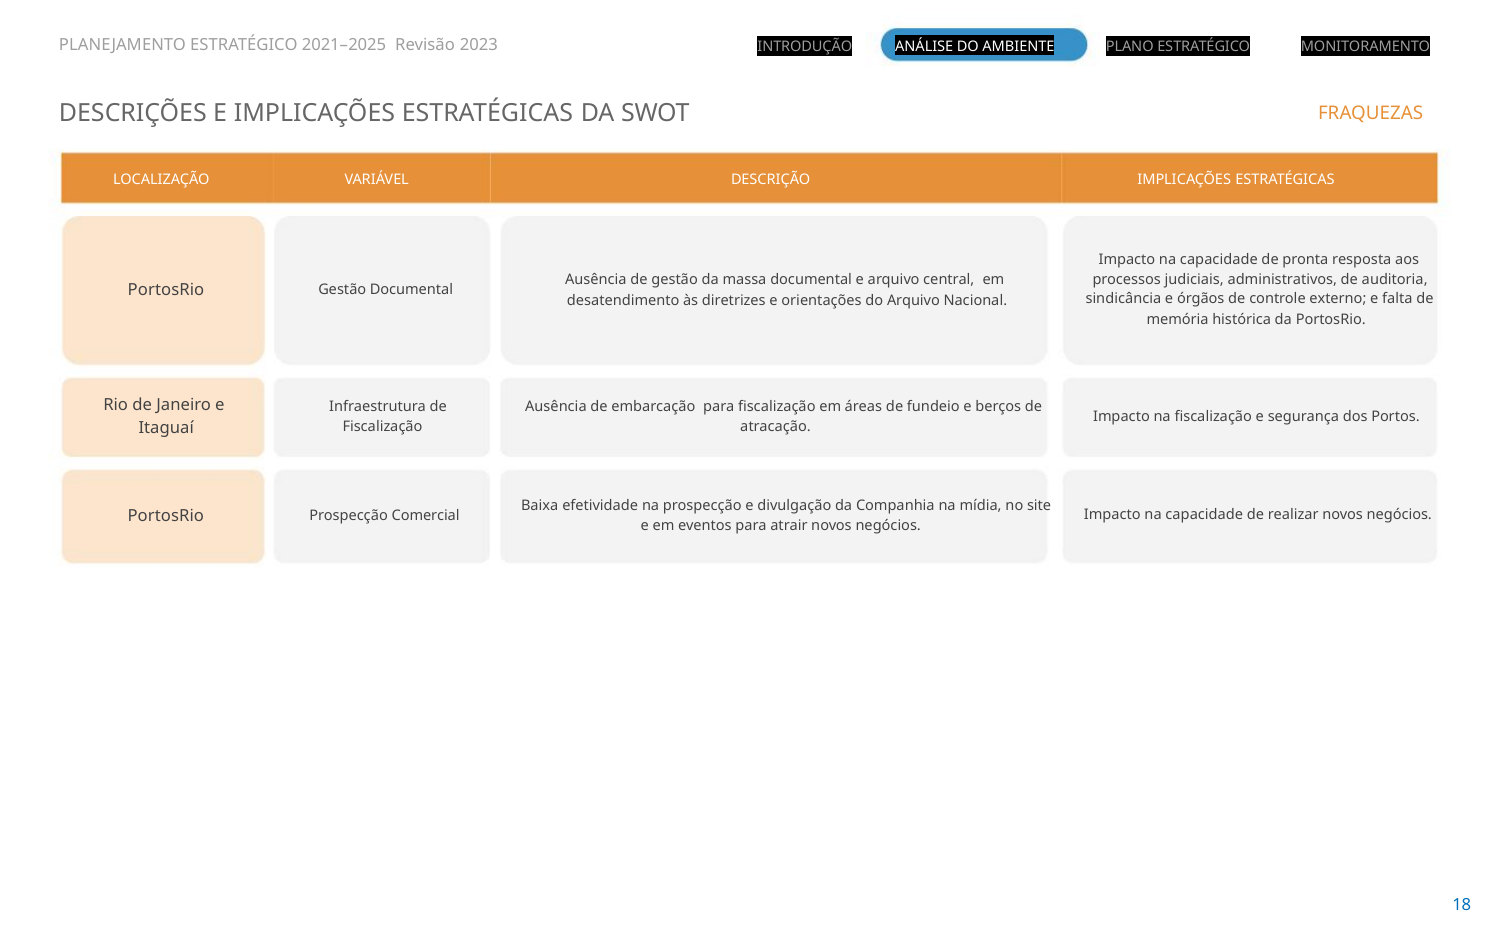

PLANEJAMENTO ESTRATÉGICO 2021–2025 Revisão 2023
ANÁLISE DO AMBIENTE
INTRODUÇÃO
PLANO ESTRATÉGICO
MONITORAMENTO
DESCRIÇÕES E IMPLICAÇÕES ESTRATÉGICAS DA SWOT
FRAQUEZAS
LOCALIZAÇÃO
VARIÁVEL
DESCRIÇÃO
IMPLICAÇÕES ESTRATÉGICAS
Impacto na capacidade de pronta resposta aos
processos judiciais, administrativos, de auditoria,
sindicância e órgãos de controle externo; e falta de
memória histórica da PortosRio.
Ausência de gestão da massa documental e arquivo central, em
desatendimento às diretrizes e orientações do Arquivo Nacional.
PortosRio
Gestão Documental
Rio de Janeiro e
Itaguaí
Infraestrutura de
Fiscalização
Ausência de embarcação para fiscalização em áreas de fundeio e berços de
atracação.
Impacto na fiscalização e segurança dos Portos.
Impacto na capacidade de realizar novos negócios.
Baixa efetividade na prospecção e divulgação da Companhia na mídia, no site
e em eventos para atrair novos negócios.
PortosRio
Prospecção Comercial
18